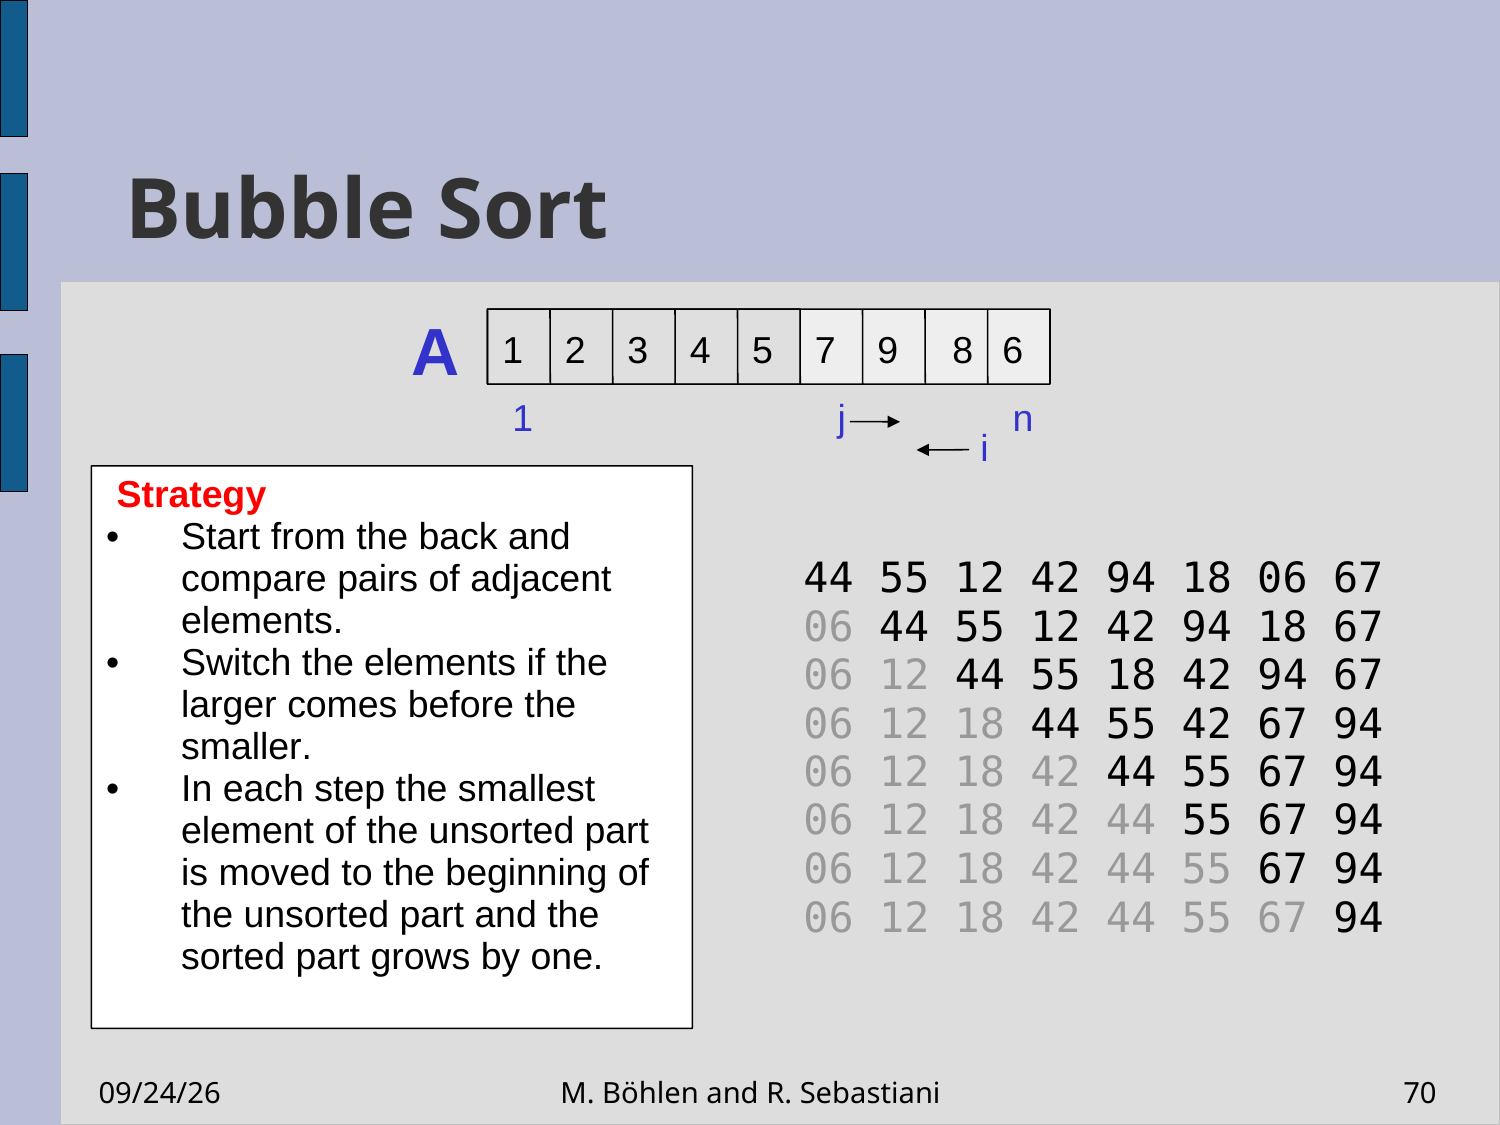

# Bubble Sort
A
1
2
3
4
5
7
9
8
6
1
j
n
i
 Strategy
Start from the back and compare pairs of adjacent elements.
Switch the elements if the larger comes before the smaller.
In each step the smallest element of the unsorted part is moved to the beginning of the unsorted part and the sorted part grows by one.
44 55 12 42 94 18 06 67
06 44 55 12 42 94 18 67
06 12 44 55 18 42 94 67
06 12 18 44 55 42 67 94
06 12 18 42 44 55 67 94
06 12 18 42 44 55 67 94
06 12 18 42 44 55 67 94
06 12 18 42 44 55 67 94
M. Böhlen and R. Sebastiani
70